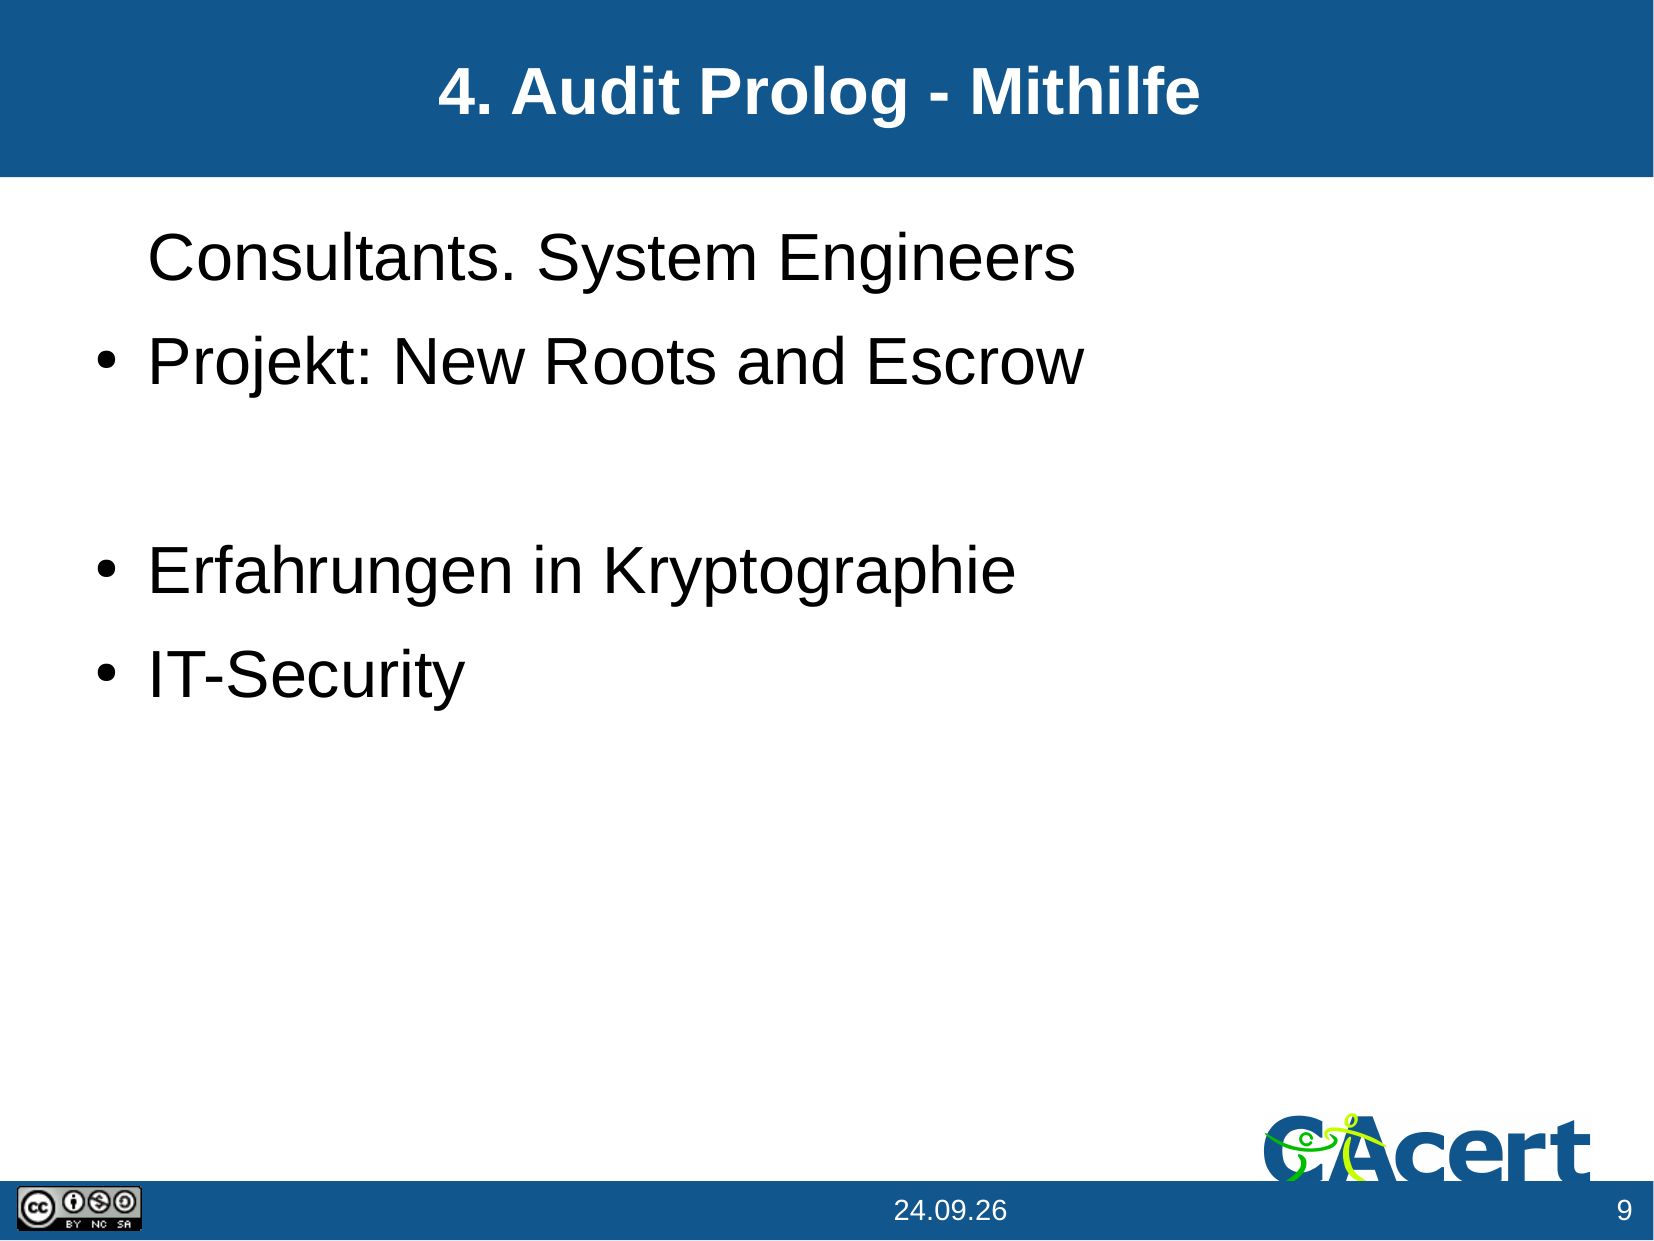

# 4. Audit Prolog - Mithilfe
Consultants. System Engineers
Projekt: New Roots and Escrow
Erfahrungen in Kryptographie
IT-Security